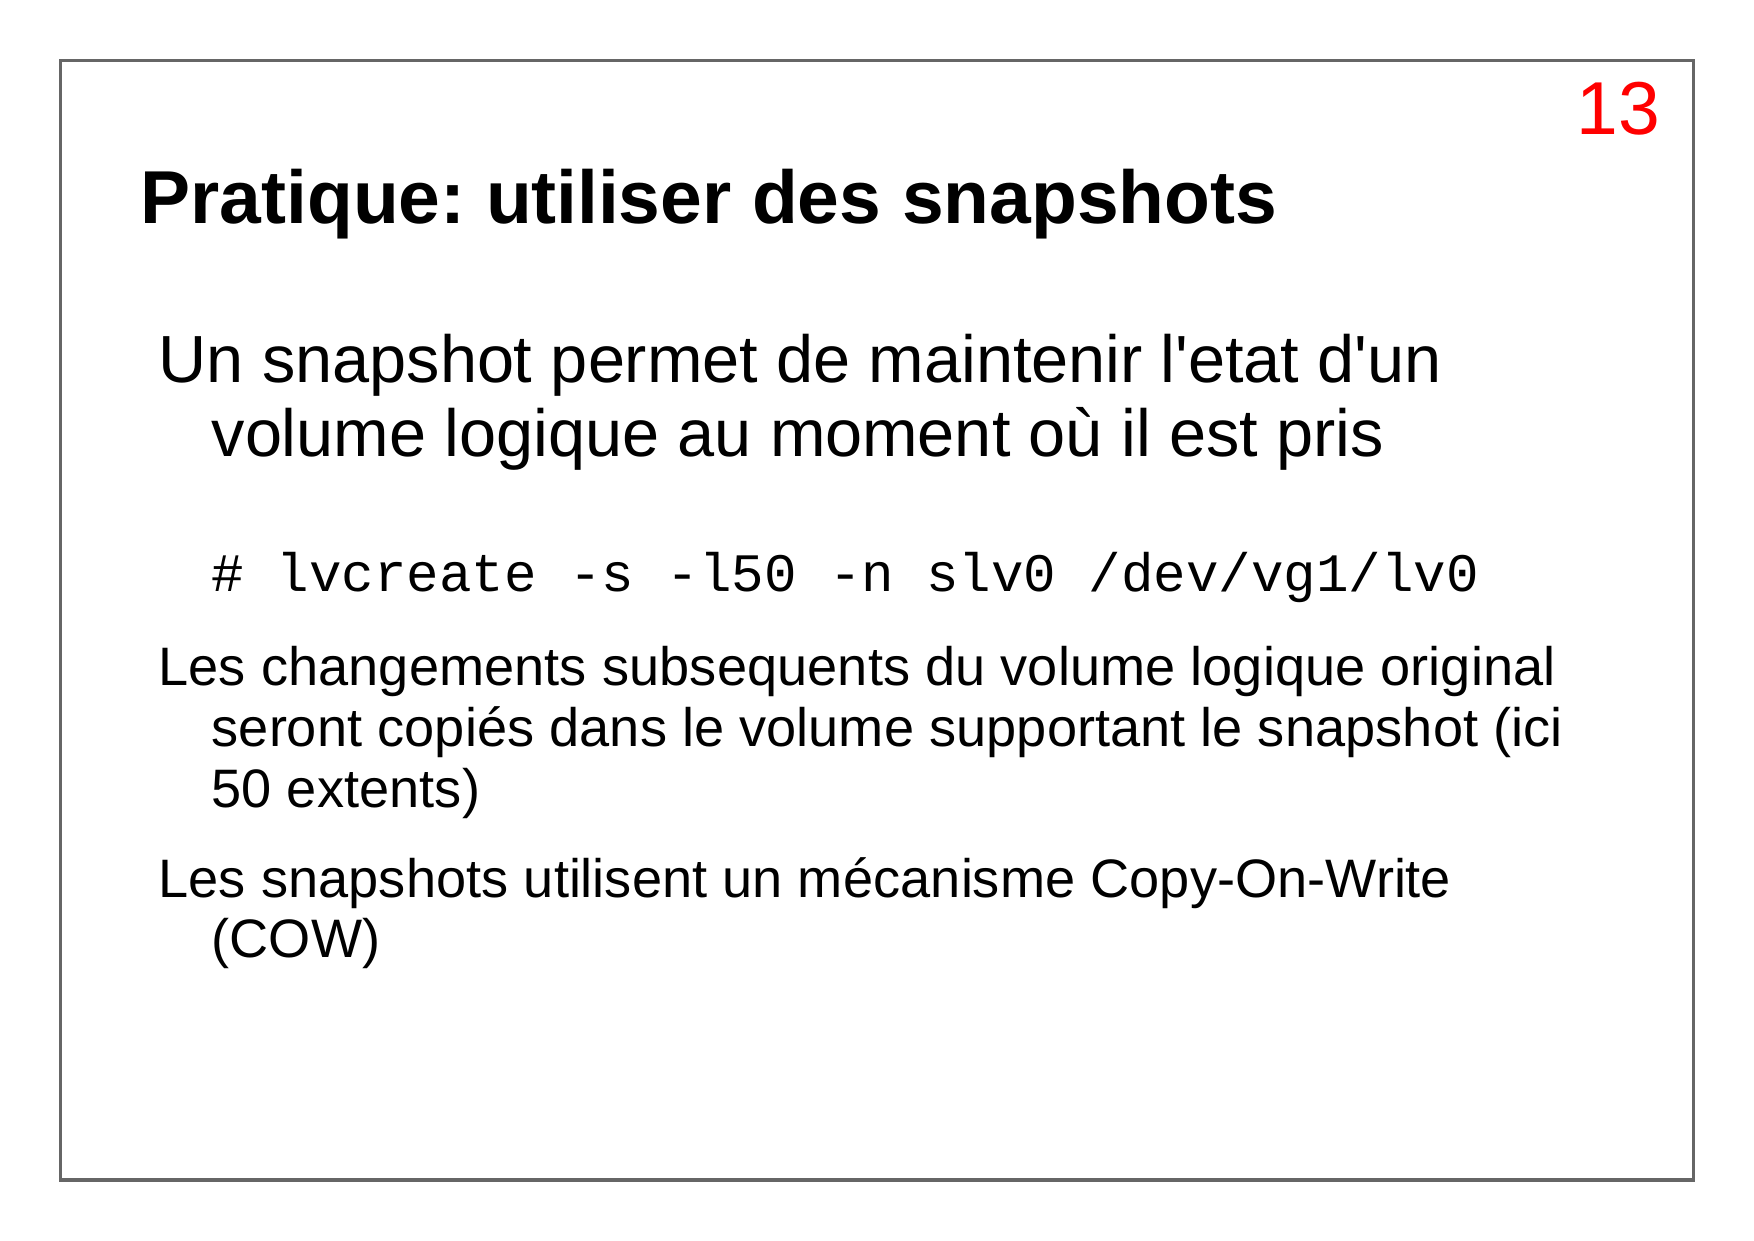

# Pratique: utiliser des snapshots
Un snapshot permet de maintenir l'etat d'un volume logique au moment où il est pris
# lvcreate -s -l50 -n slv0 /dev/vg1/lv0
Les changements subsequents du volume logique original seront copiés dans le volume supportant le snapshot (ici 50 extents)
Les snapshots utilisent un mécanisme Copy-On-Write (COW)